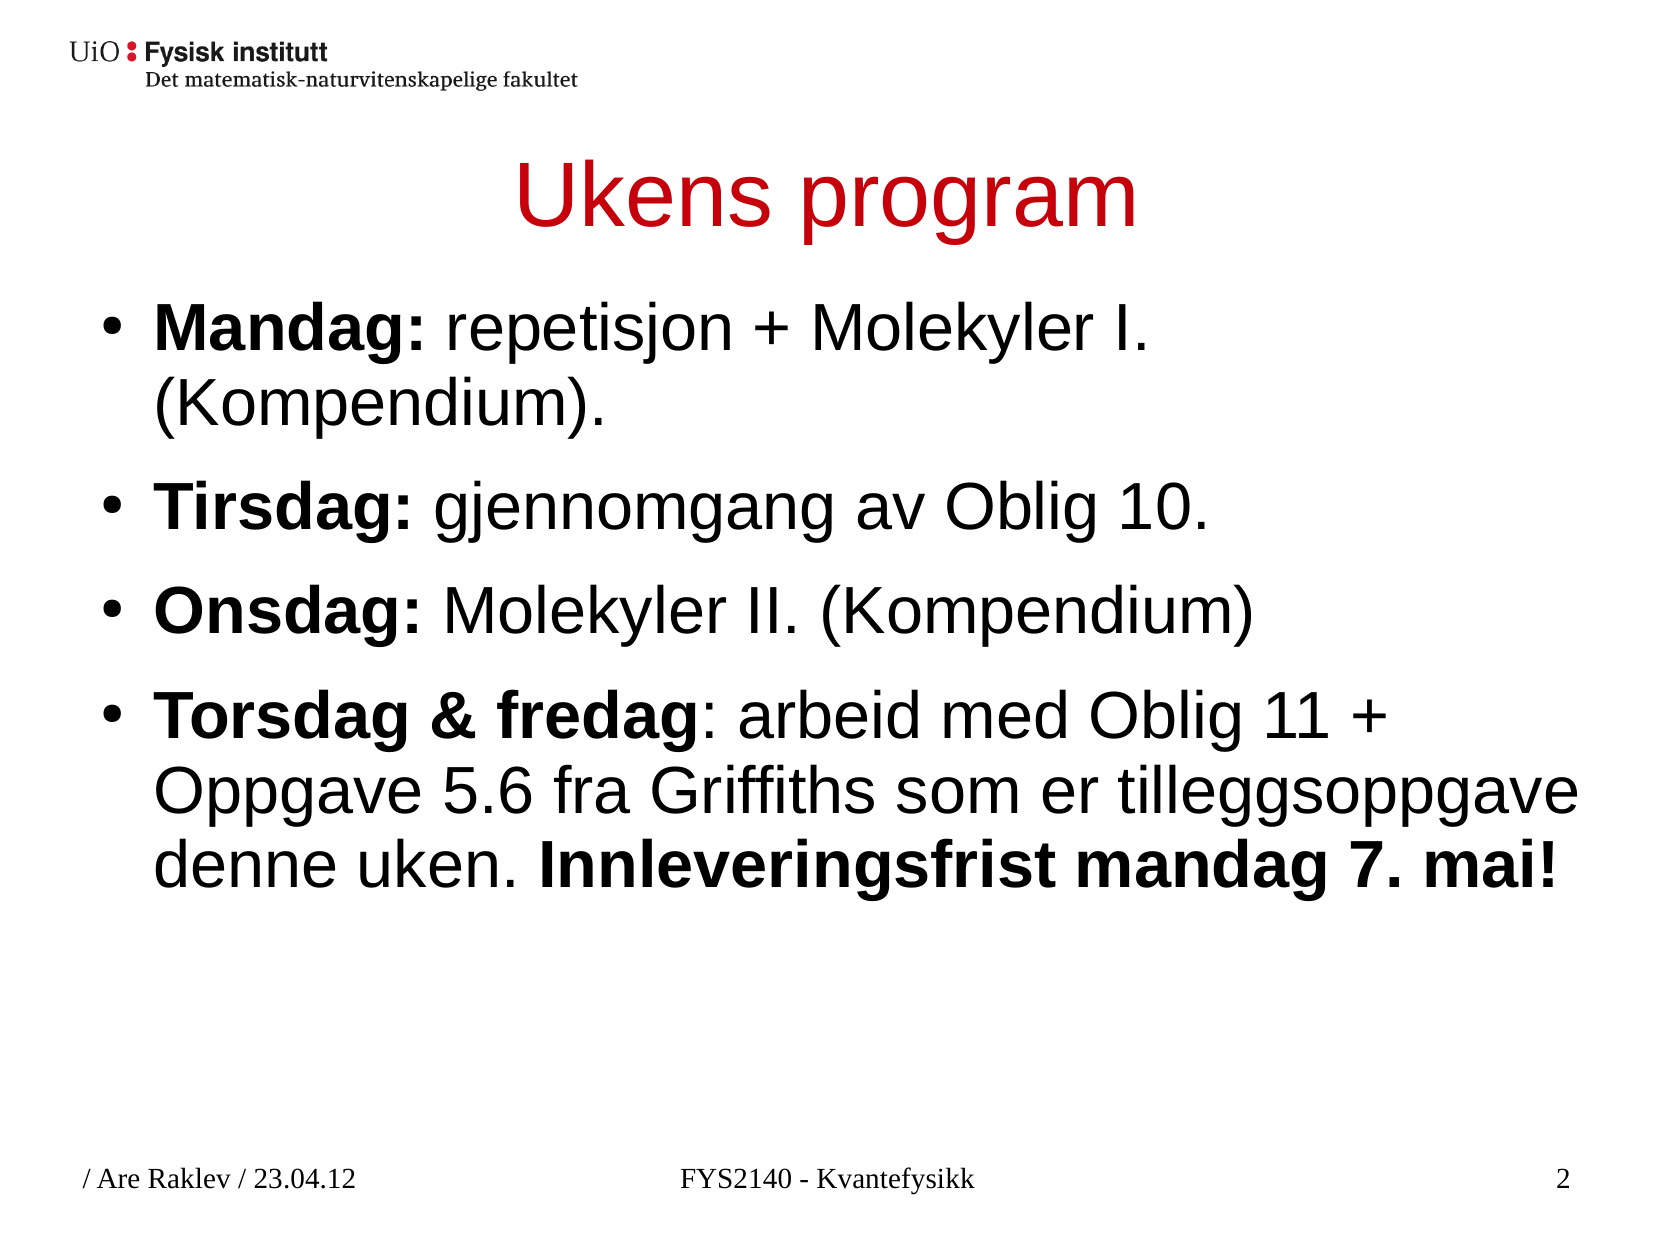

# Ukens program
Mandag: repetisjon + Molekyler I. (Kompendium).
Tirsdag: gjennomgang av Oblig 10.
Onsdag: Molekyler II. (Kompendium)
Torsdag & fredag: arbeid med Oblig 11 + Oppgave 5.6 fra Griffiths som er tilleggsoppgave denne uken. Innleveringsfrist mandag 7. mai!
/ Are Raklev / 23.04.12
FYS2140 - Kvantefysikk
2